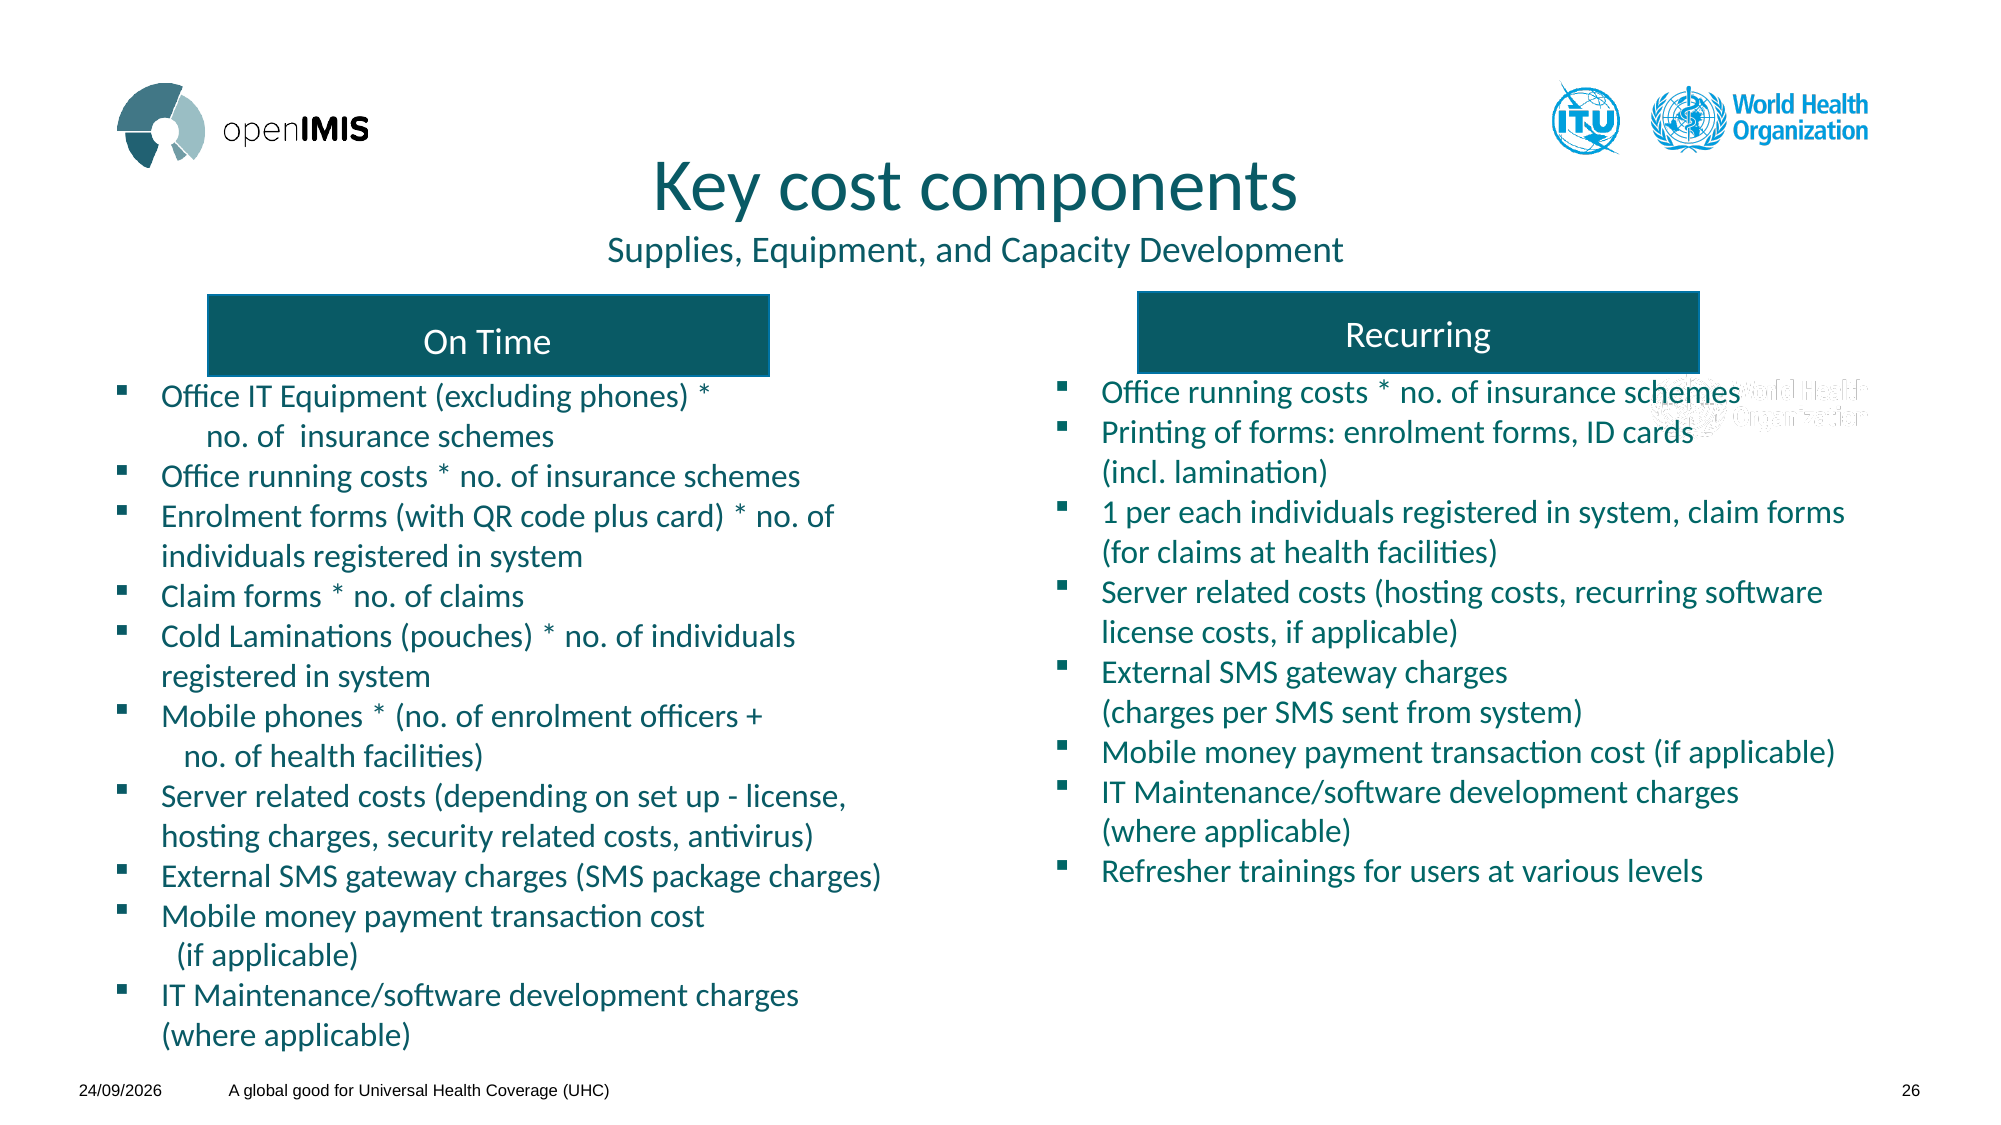

Key cost components
Supplies, Equipment, and Capacity Development
Recurring
On Time
Office running costs * no. of insurance schemes
Printing of forms: enrolment forms, ID cards (incl. lamination)
1 per each individuals registered in system, claim forms (for claims at health facilities)
Server related costs (hosting costs, recurring software license costs, if applicable)
External SMS gateway charges (charges per SMS sent from system)
Mobile money payment transaction cost (if applicable)
IT Maintenance/software development charges (where applicable)
Refresher trainings for users at various levels
Office IT Equipment (excluding phones) * no. of insurance schemes
Office running costs * no. of insurance schemes
Enrolment forms (with QR code plus card) * no. of individuals registered in system
Claim forms * no. of claims
Cold Laminations (pouches) * no. of individuals registered in system
Mobile phones * (no. of enrolment officers + no. of health facilities)
Server related costs (depending on set up - license, hosting charges, security related costs, antivirus)
External SMS gateway charges (SMS package charges)
Mobile money payment transaction cost (if applicable)
IT Maintenance/software development charges (where applicable)
A global good for Universal Health Coverage (UHC)